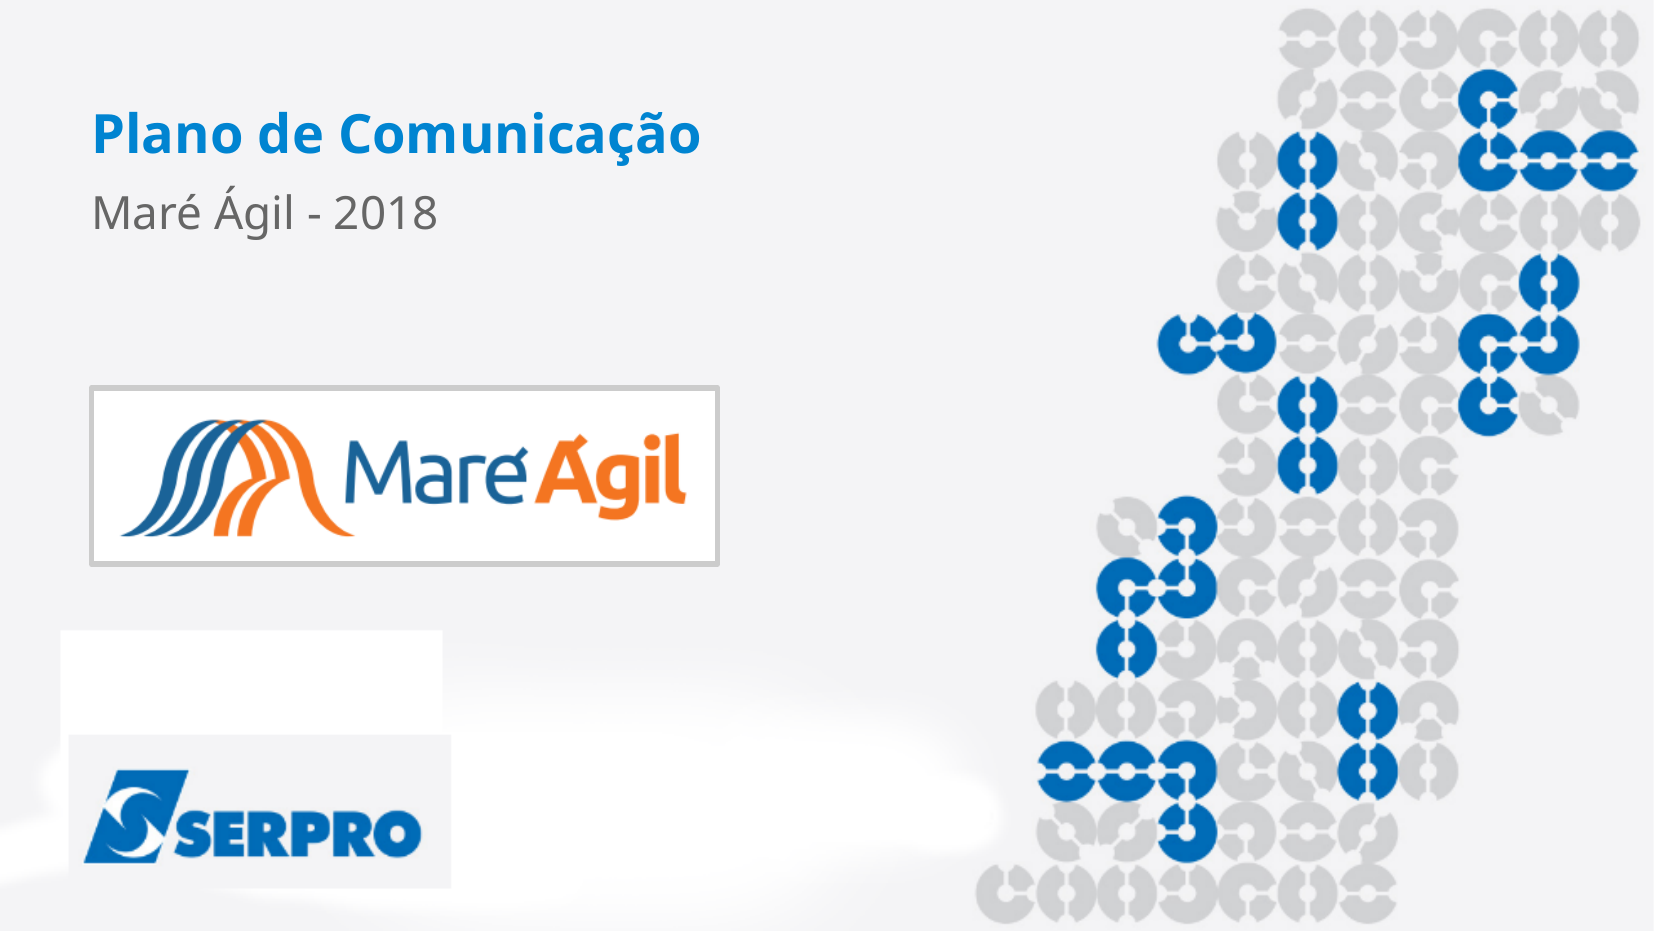

Plano de Comunicação
Maré Ágil - 2018